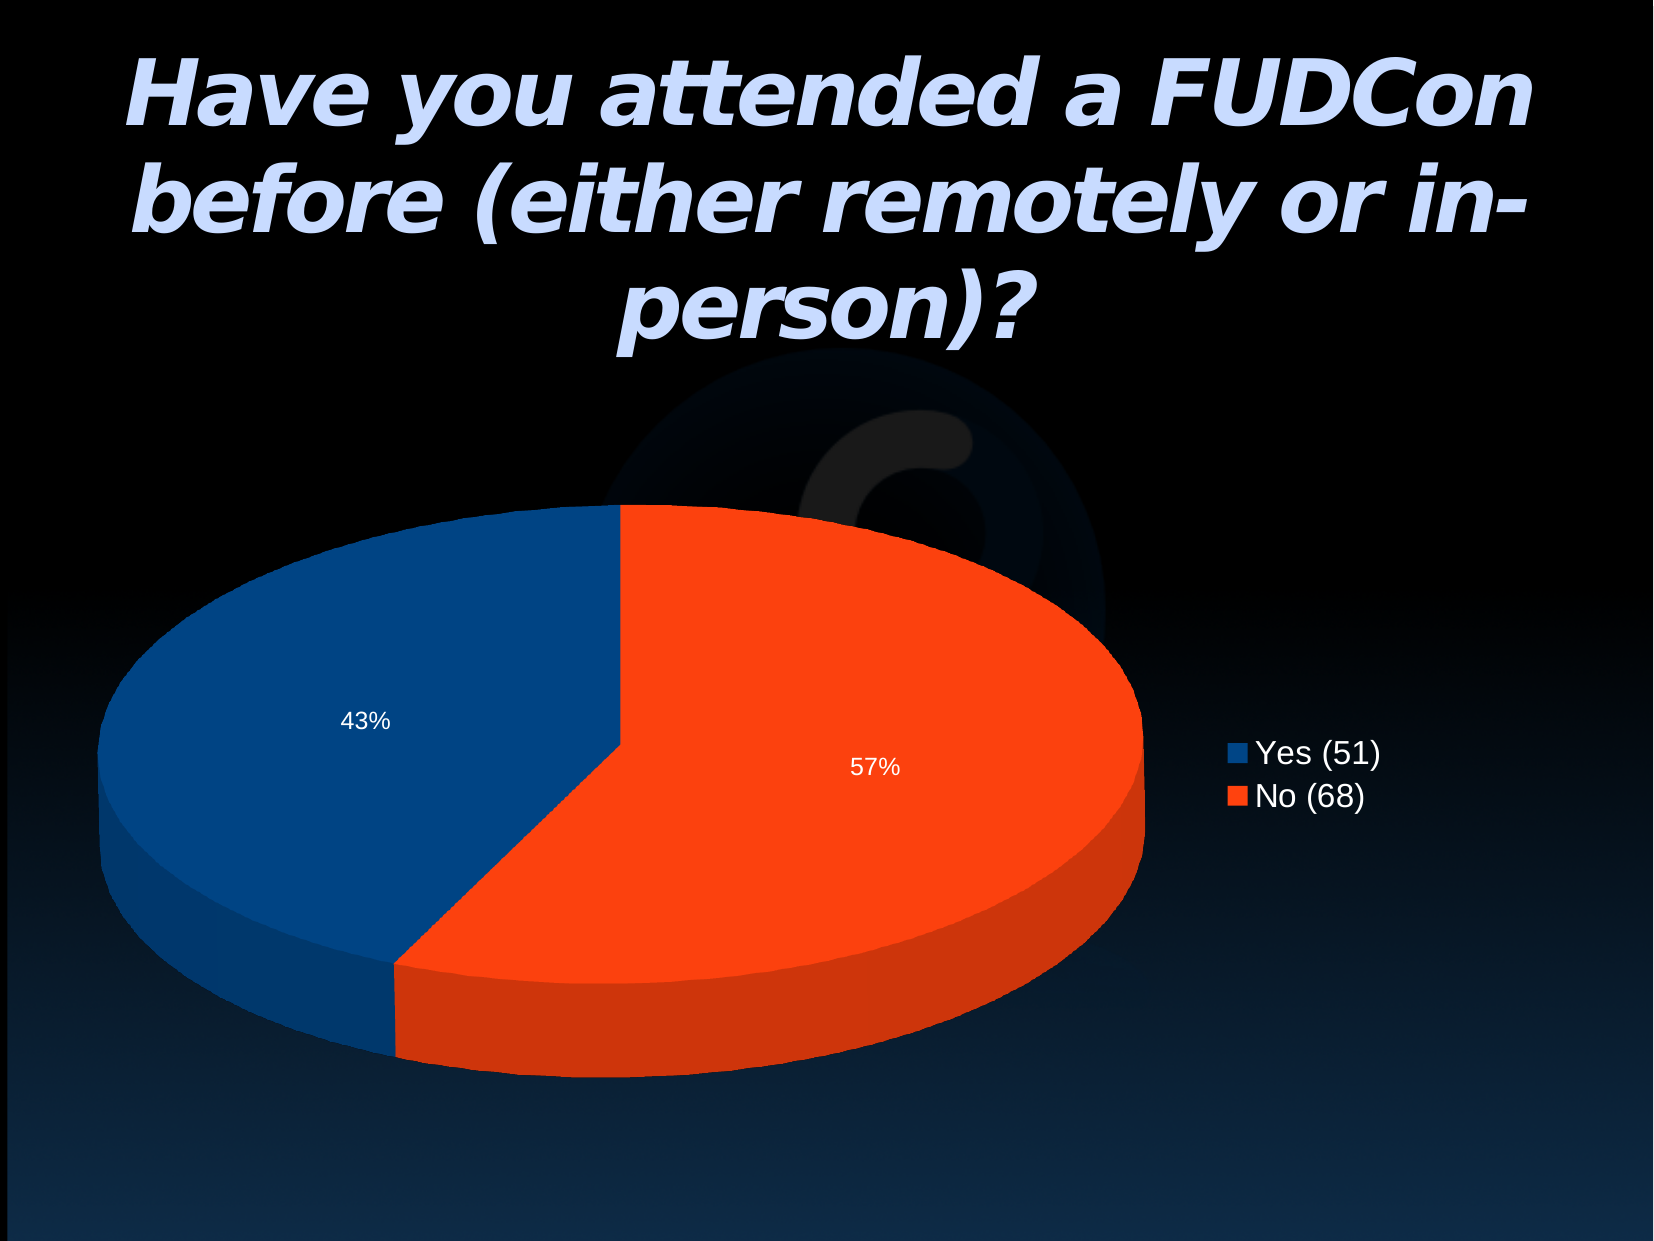

# Have you attended a FUDCon before (either remotely or in-person)?
[unsupported chart]